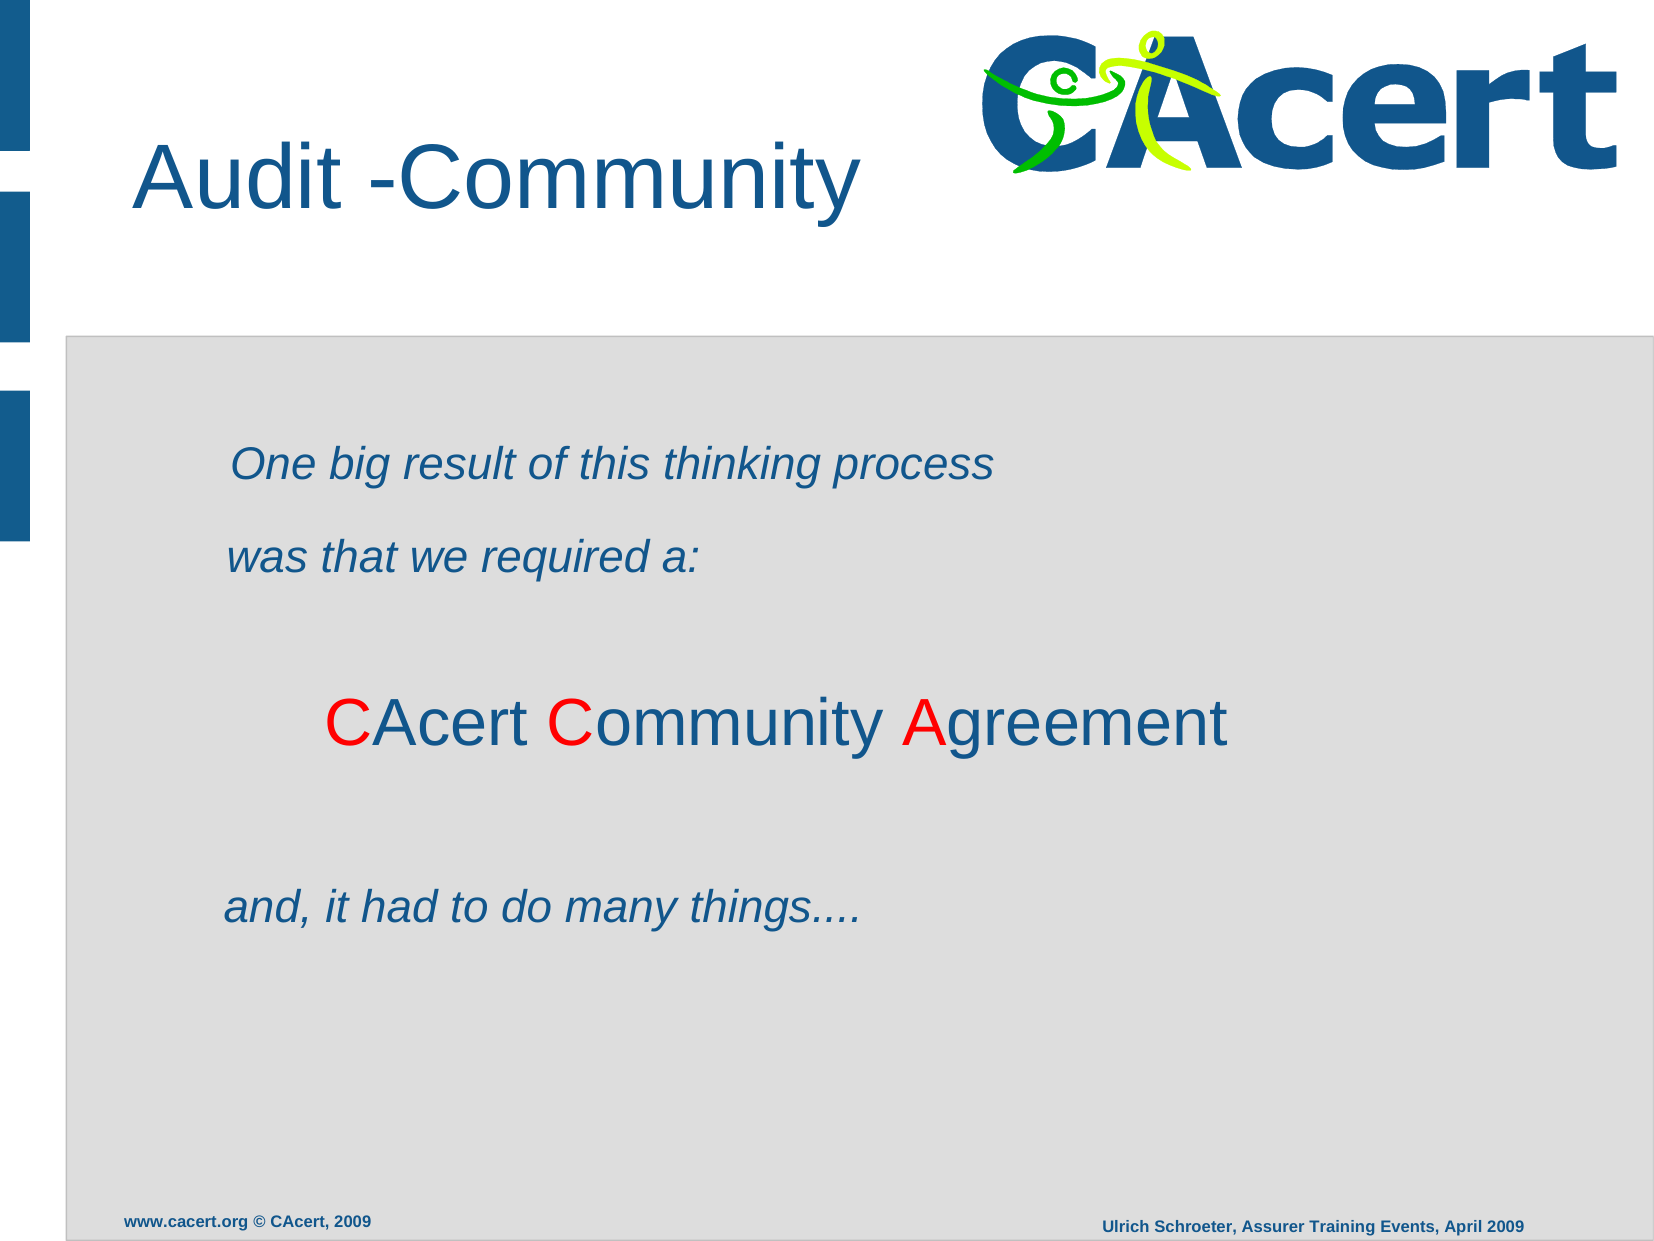

Audit -Community
 One big result of this thinking process
 was that we required a:
 CAcert Community Agreement
 and, it had to do many things....